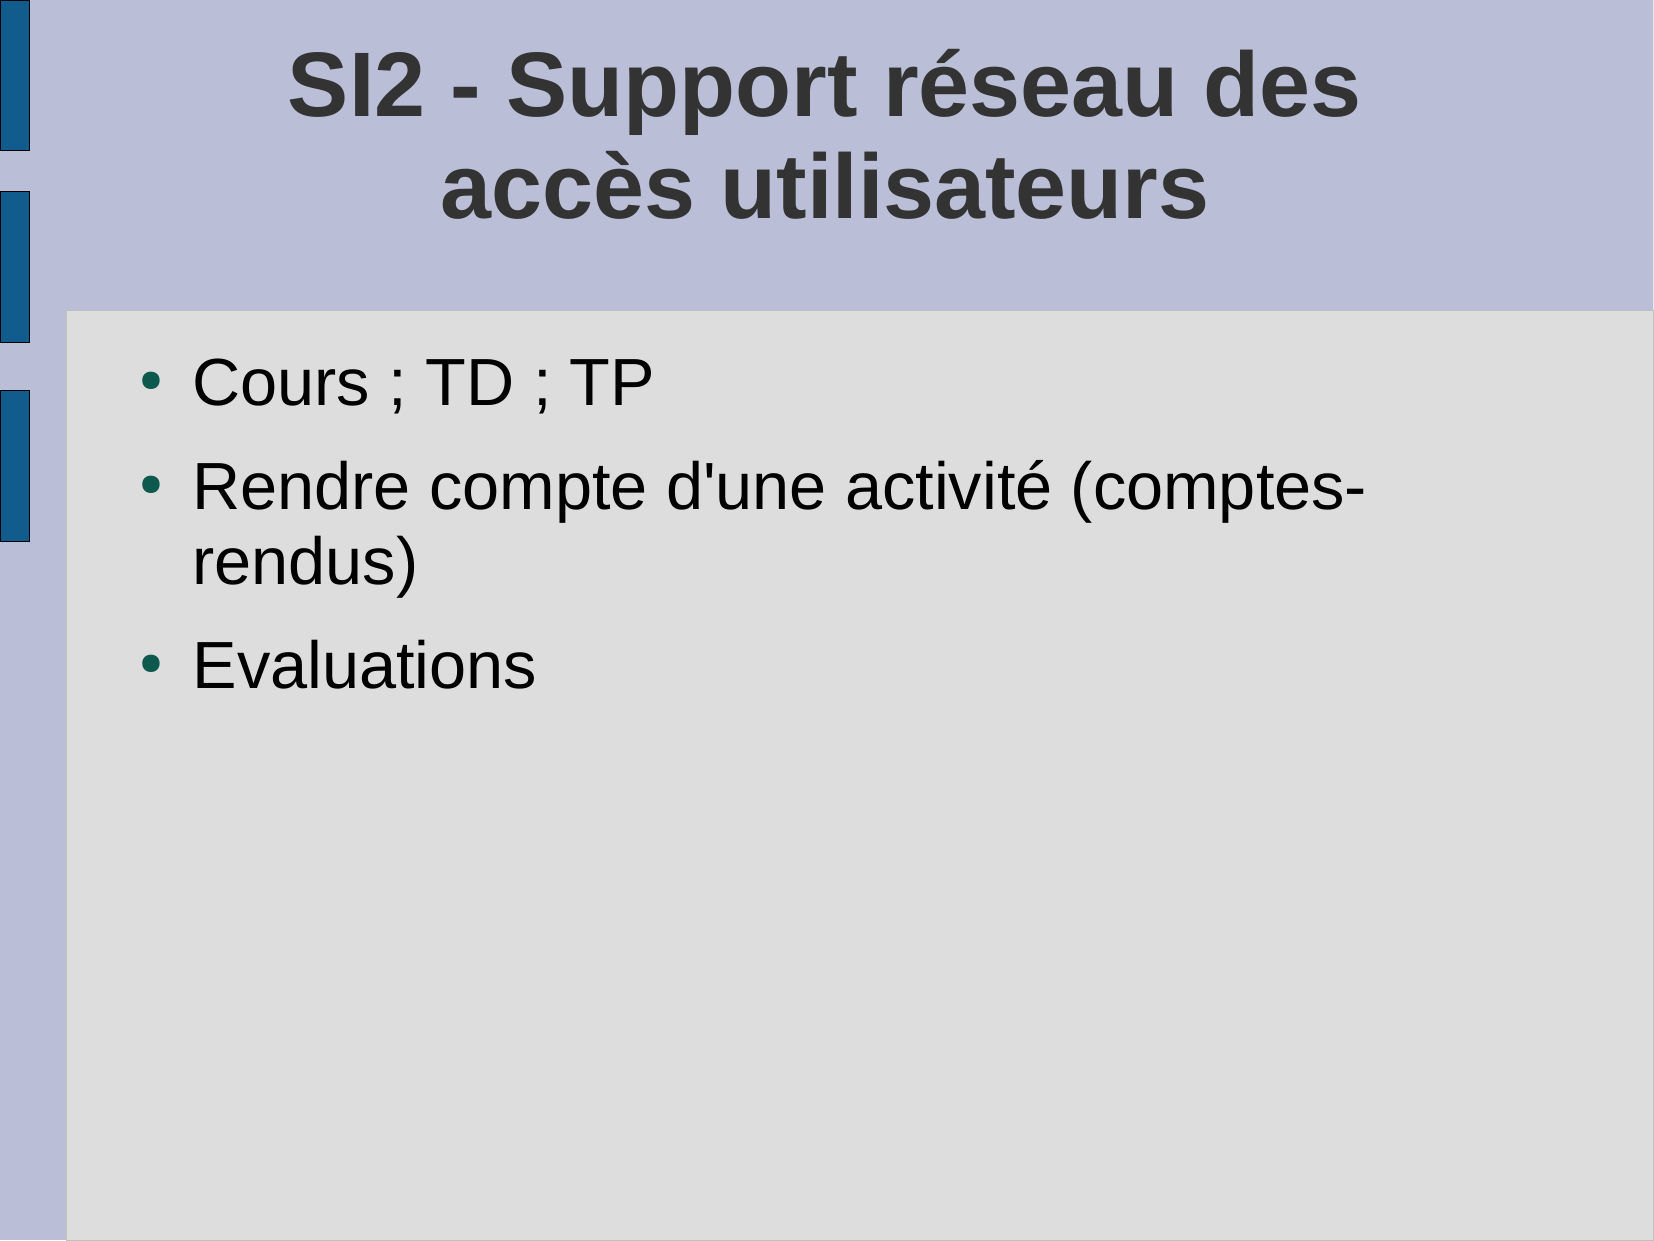

# Cours ; TD ; TP
Rendre compte d'une activité (comptes-rendus)
Evaluations